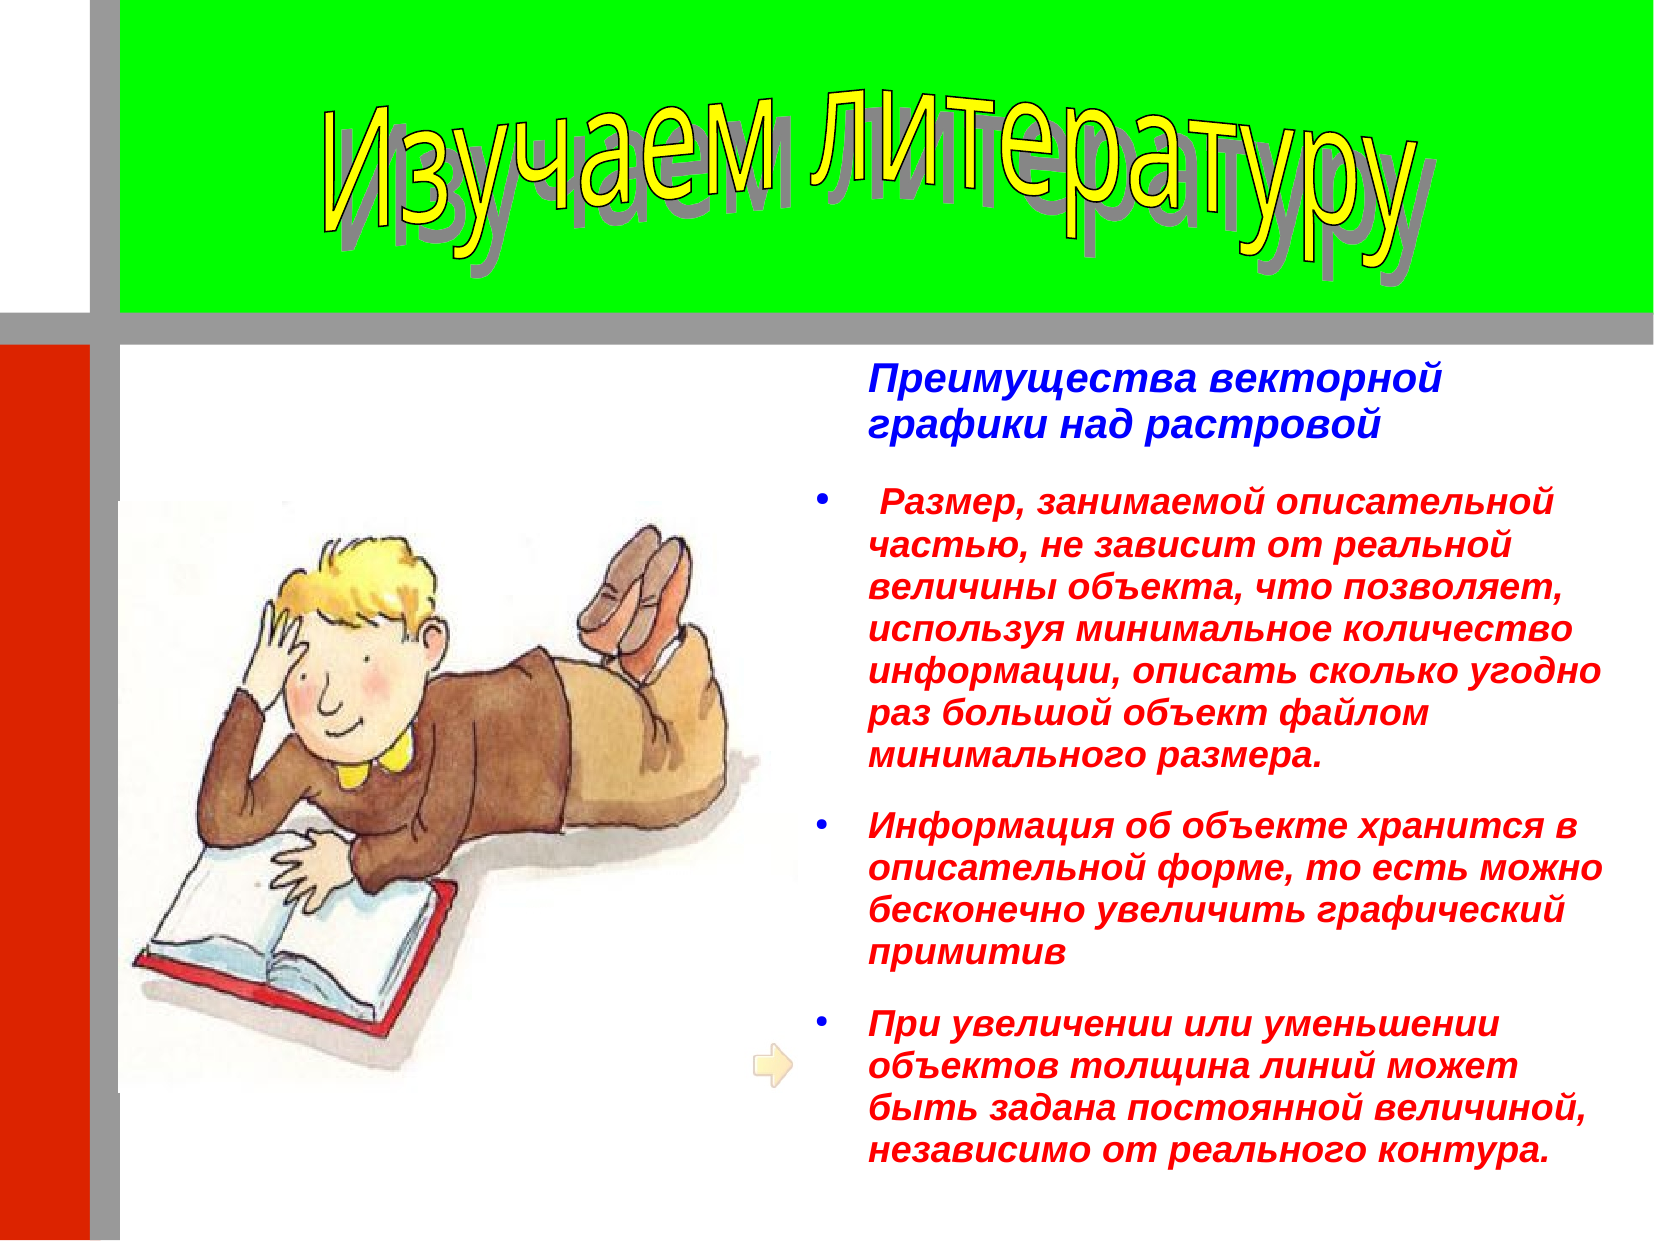

Изучаем литературу
#
Преимущества векторной графики над растровой
 Размер, занимаемой описательной частью, не зависит от реальной величины объекта, что позволяет, используя минимальное количество информации, описать сколько угодно раз большой объект файлом минимального размера.
Информация об объекте хранится в описательной форме, то есть можно бесконечно увеличить графический примитив
При увеличении или уменьшении объектов толщина линий может быть задана постоянной величиной, независимо от реального контура.